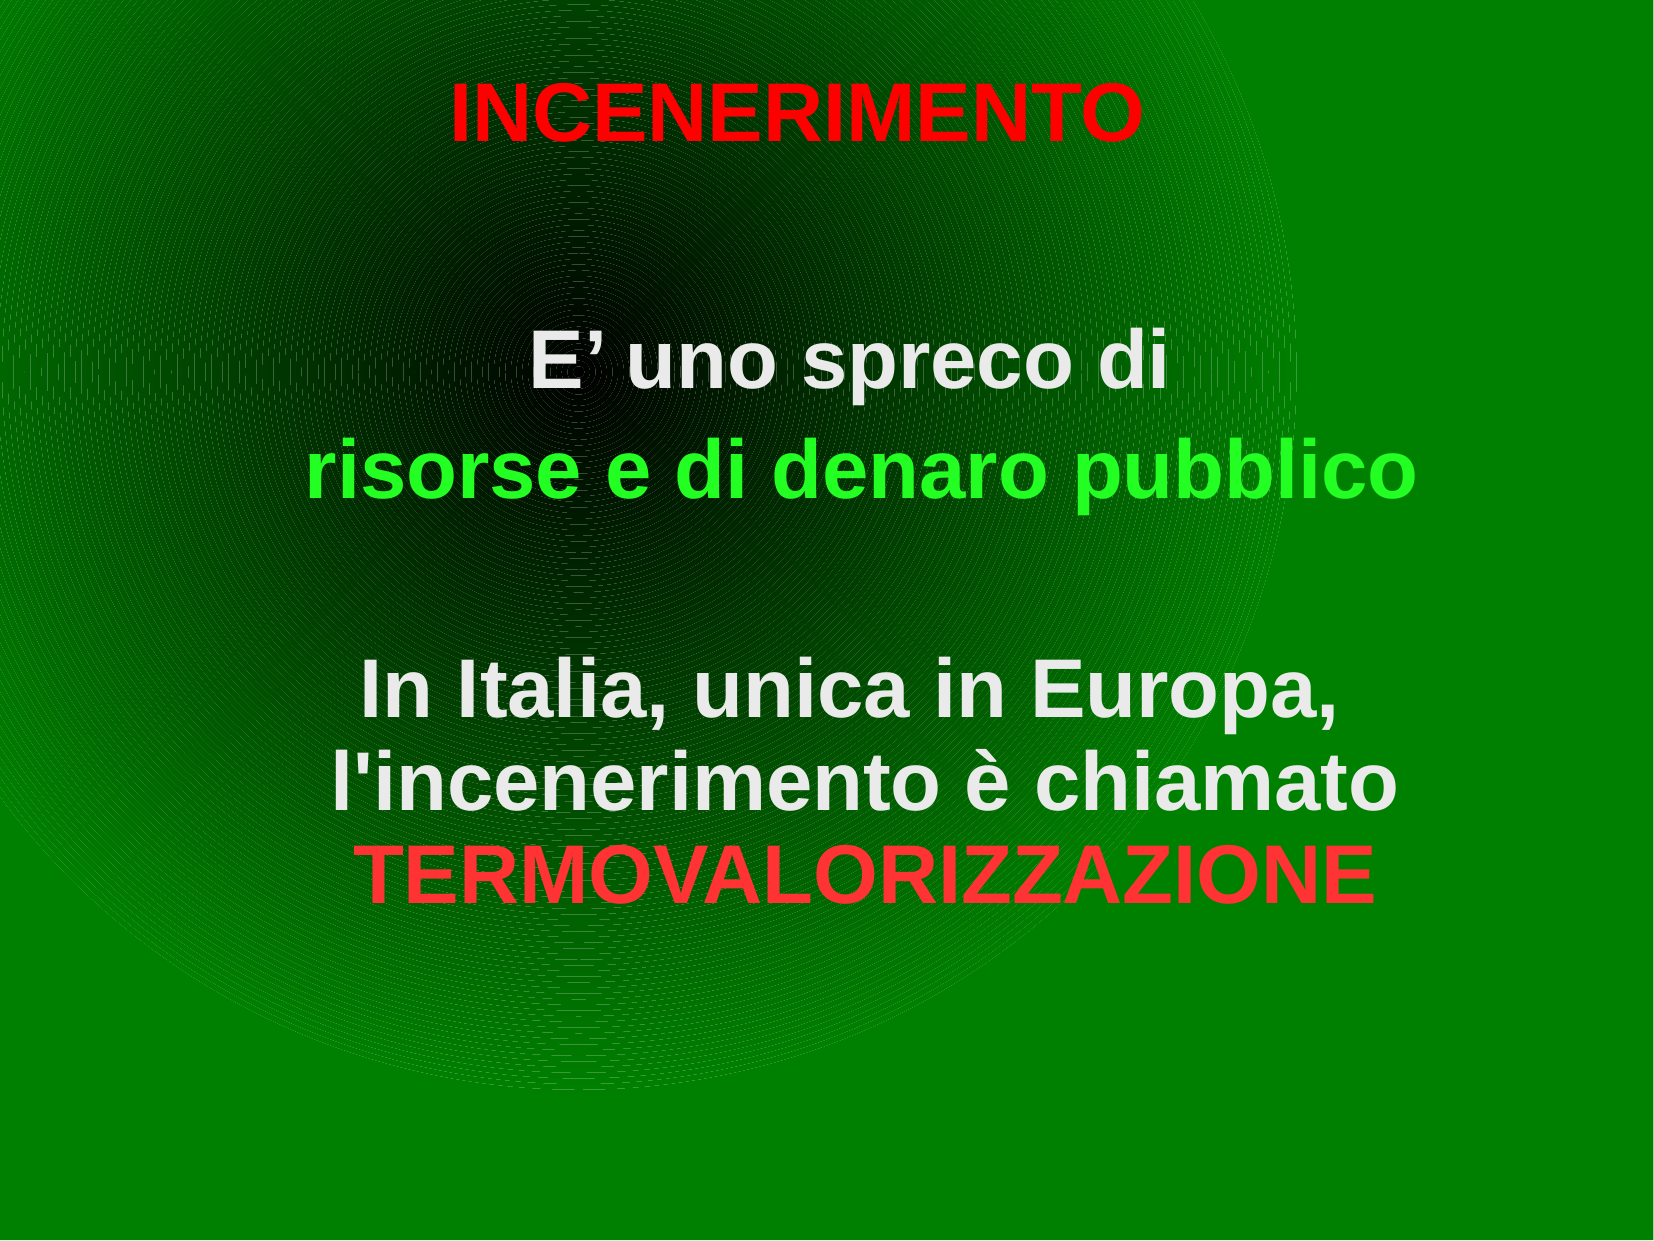

INCENERIMENTO
# E’ uno spreco di
 risorse e di denaro pubblico
In Italia, unica in Europa, l'incenerimento è chiamato TERMOVALORIZZAZIONE